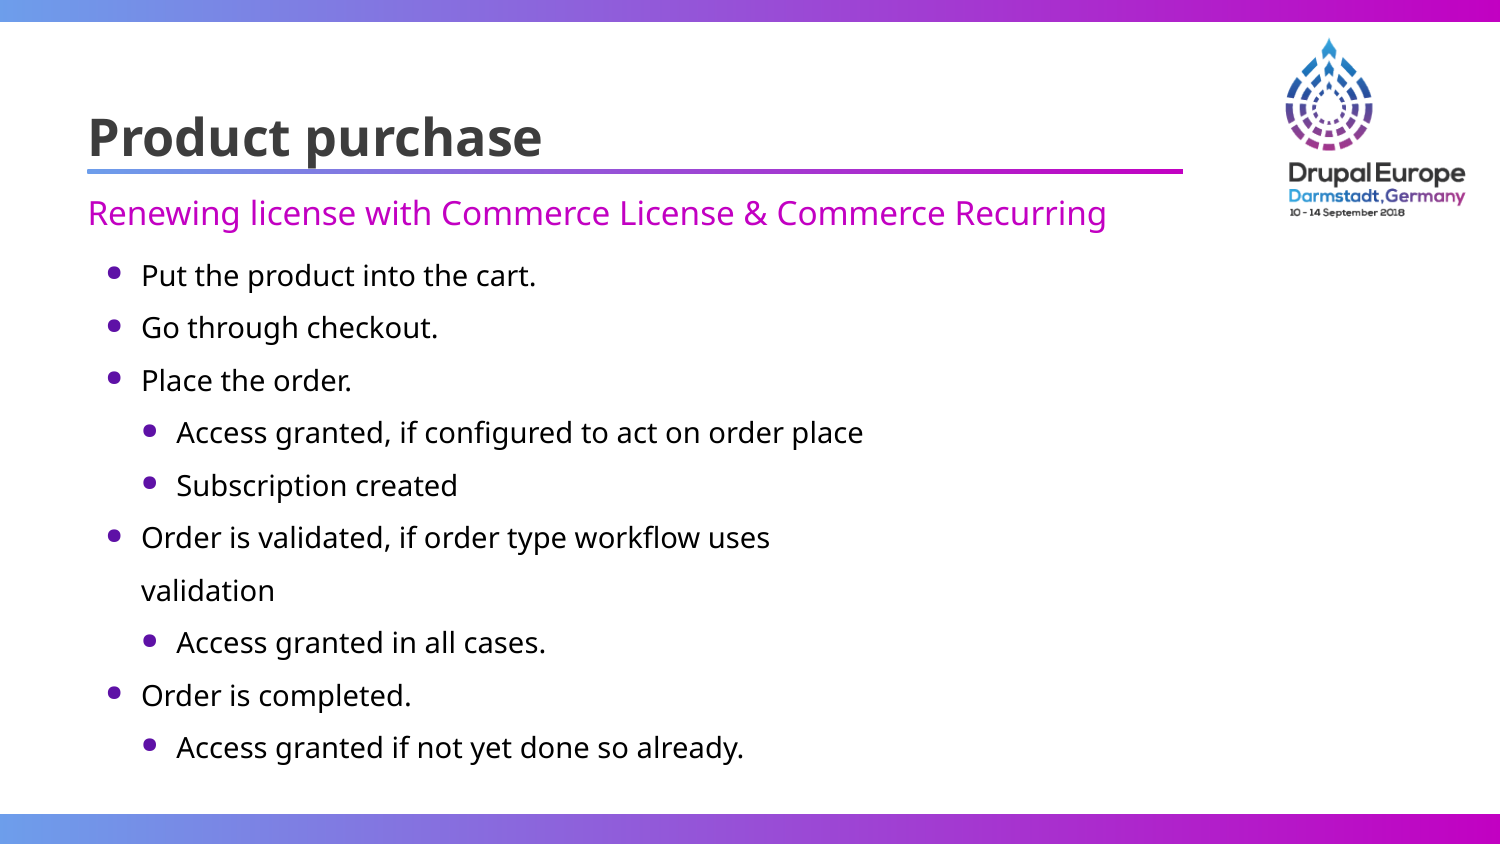

Product purchase
Renewing license with Commerce License & Commerce Recurring
Put the product into the cart.
Go through checkout.
Place the order.
Access granted, if configured to act on order place
Subscription created
Order is validated, if order type workflow uses validation
Access granted in all cases.
Order is completed.
Access granted if not yet done so already.